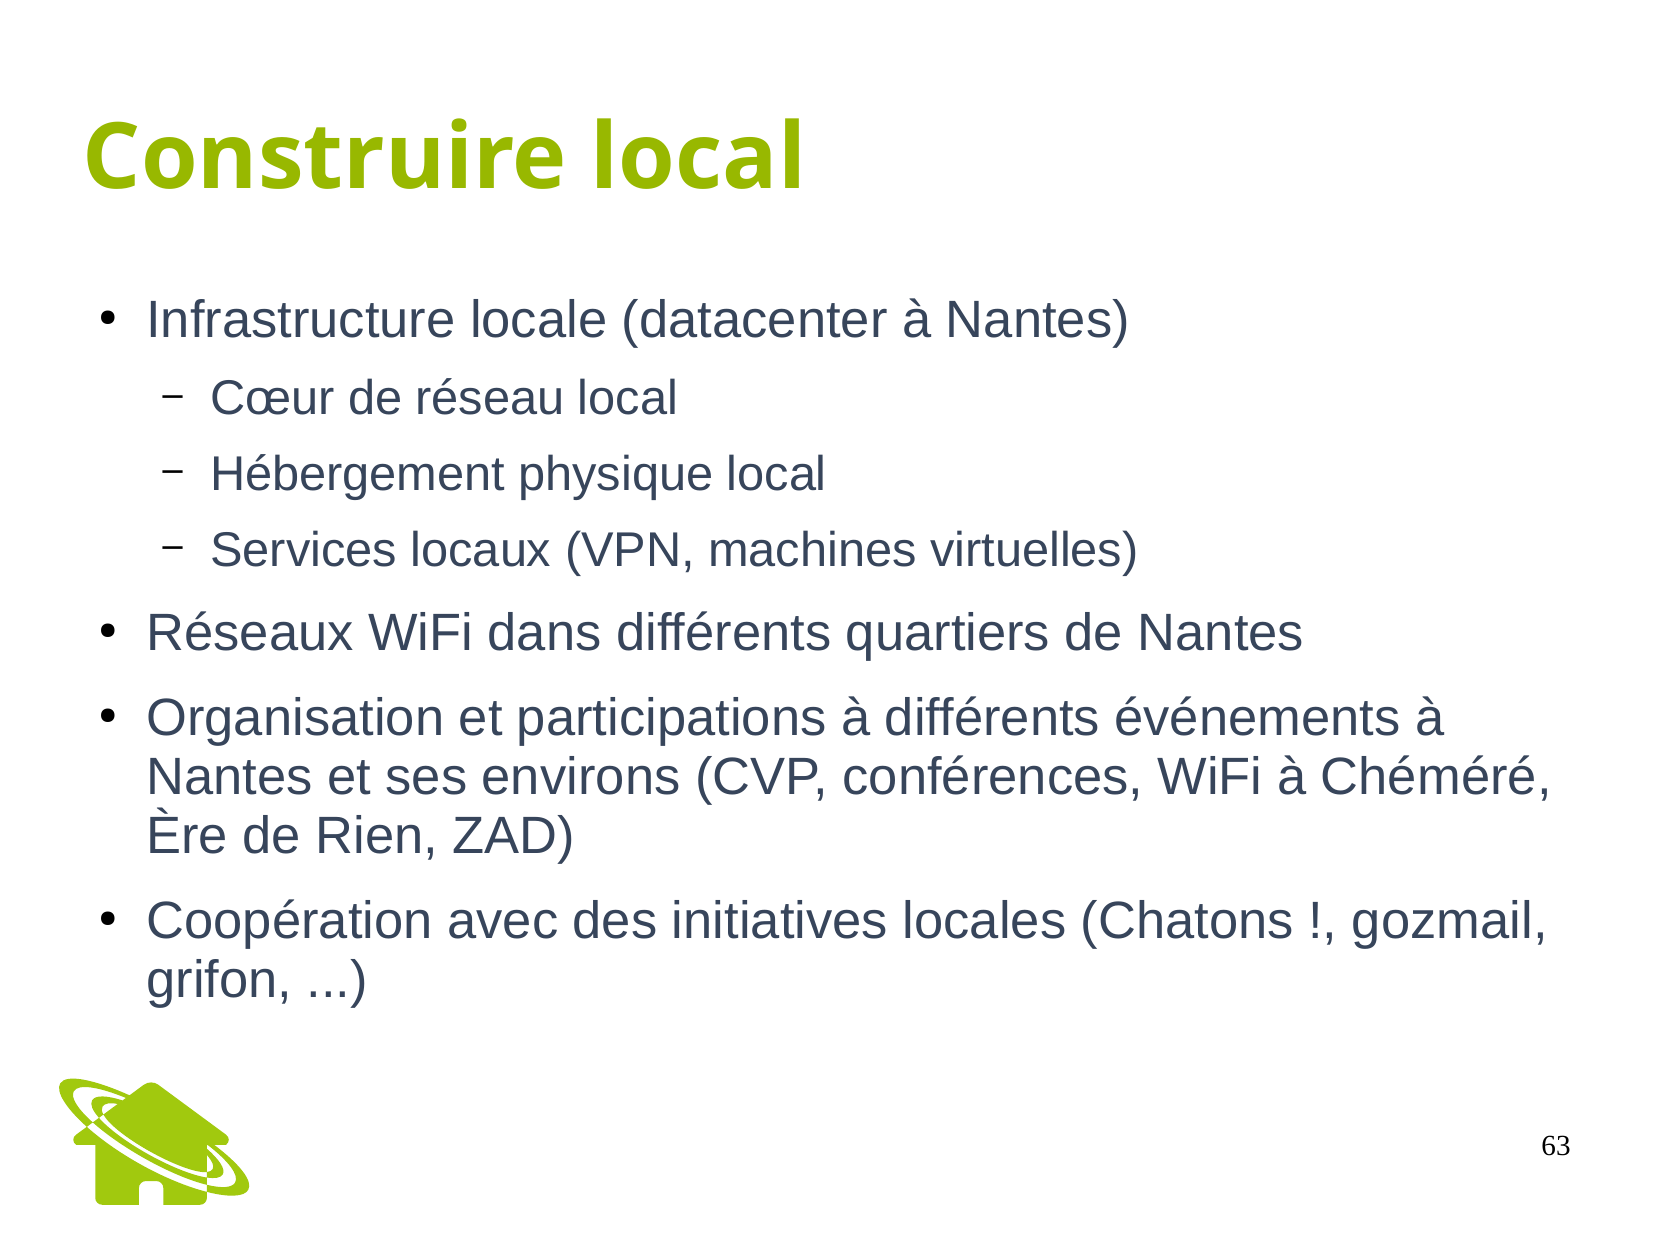

# Construire local
Infrastructure locale (datacenter à Nantes)
Cœur de réseau local
Hébergement physique local
Services locaux (VPN, machines virtuelles)
Réseaux WiFi dans différents quartiers de Nantes
Organisation et participations à différents événements à Nantes et ses environs (CVP, conférences, WiFi à Chéméré, Ère de Rien, ZAD)
Coopération avec des initiatives locales (Chatons !, gozmail, grifon, ...)
63